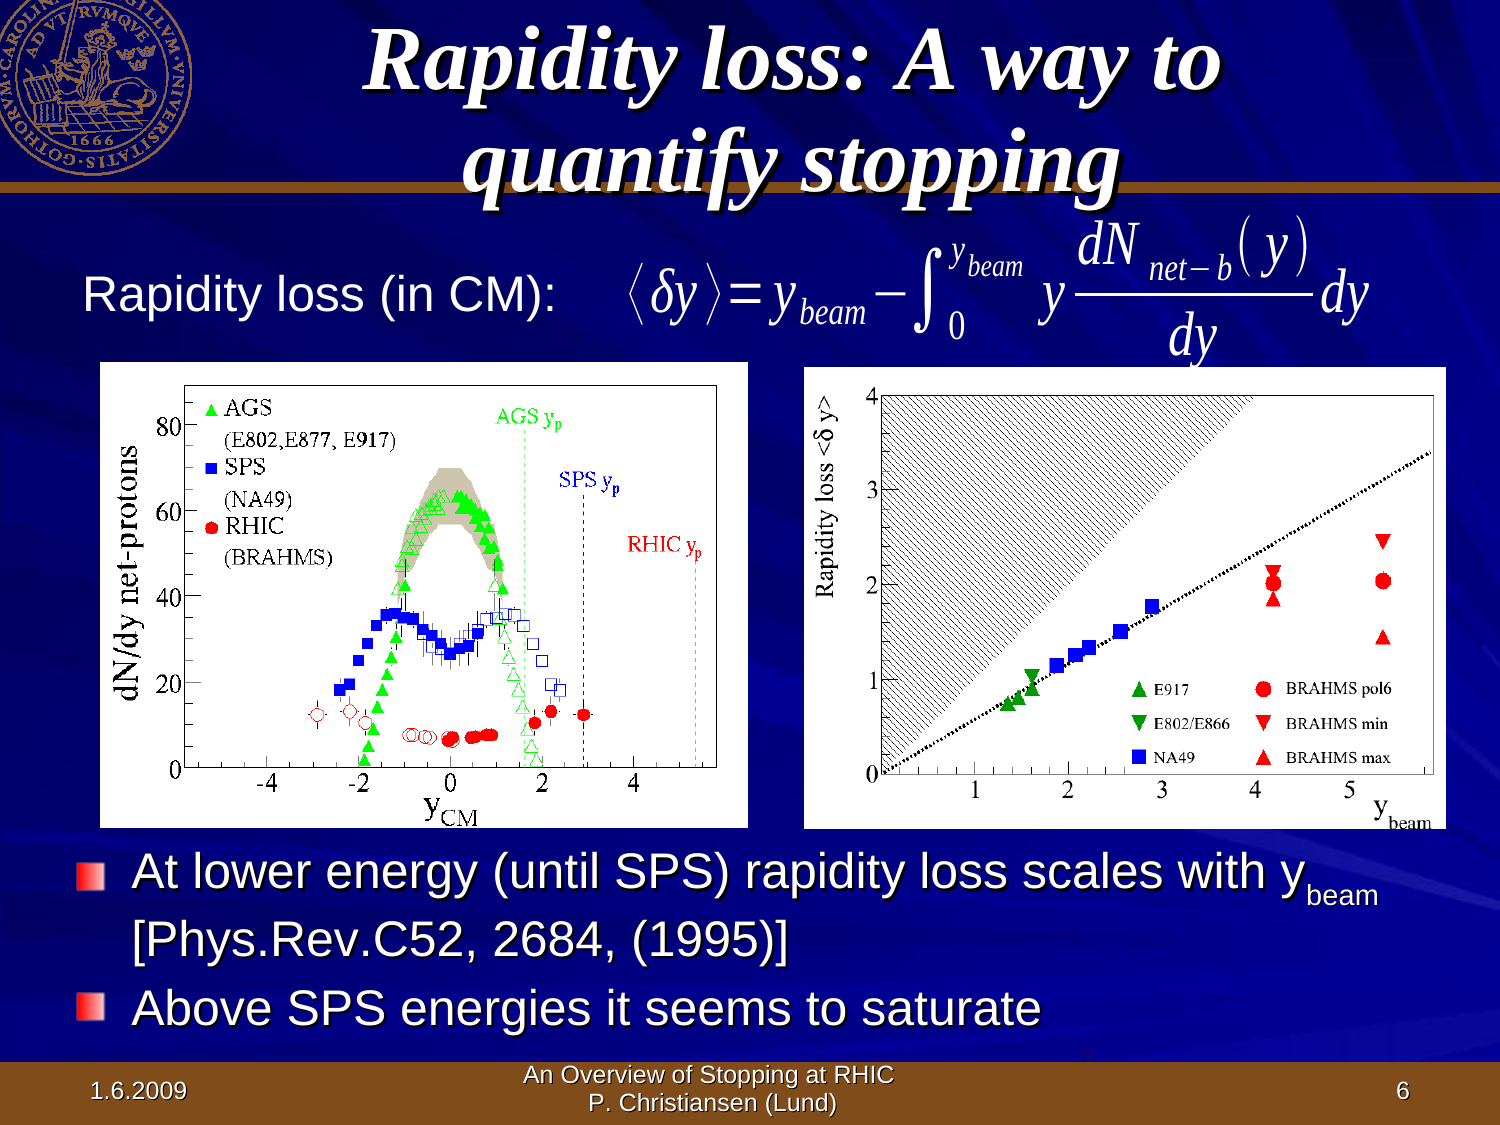

# Rapidity loss: A way to quantify stopping
Rapidity loss (in CM):
At lower energy (until SPS) rapidity loss scales with ybeam [Phys.Rev.C52, 2684, (1995)]
Above SPS energies it seems to saturate
6